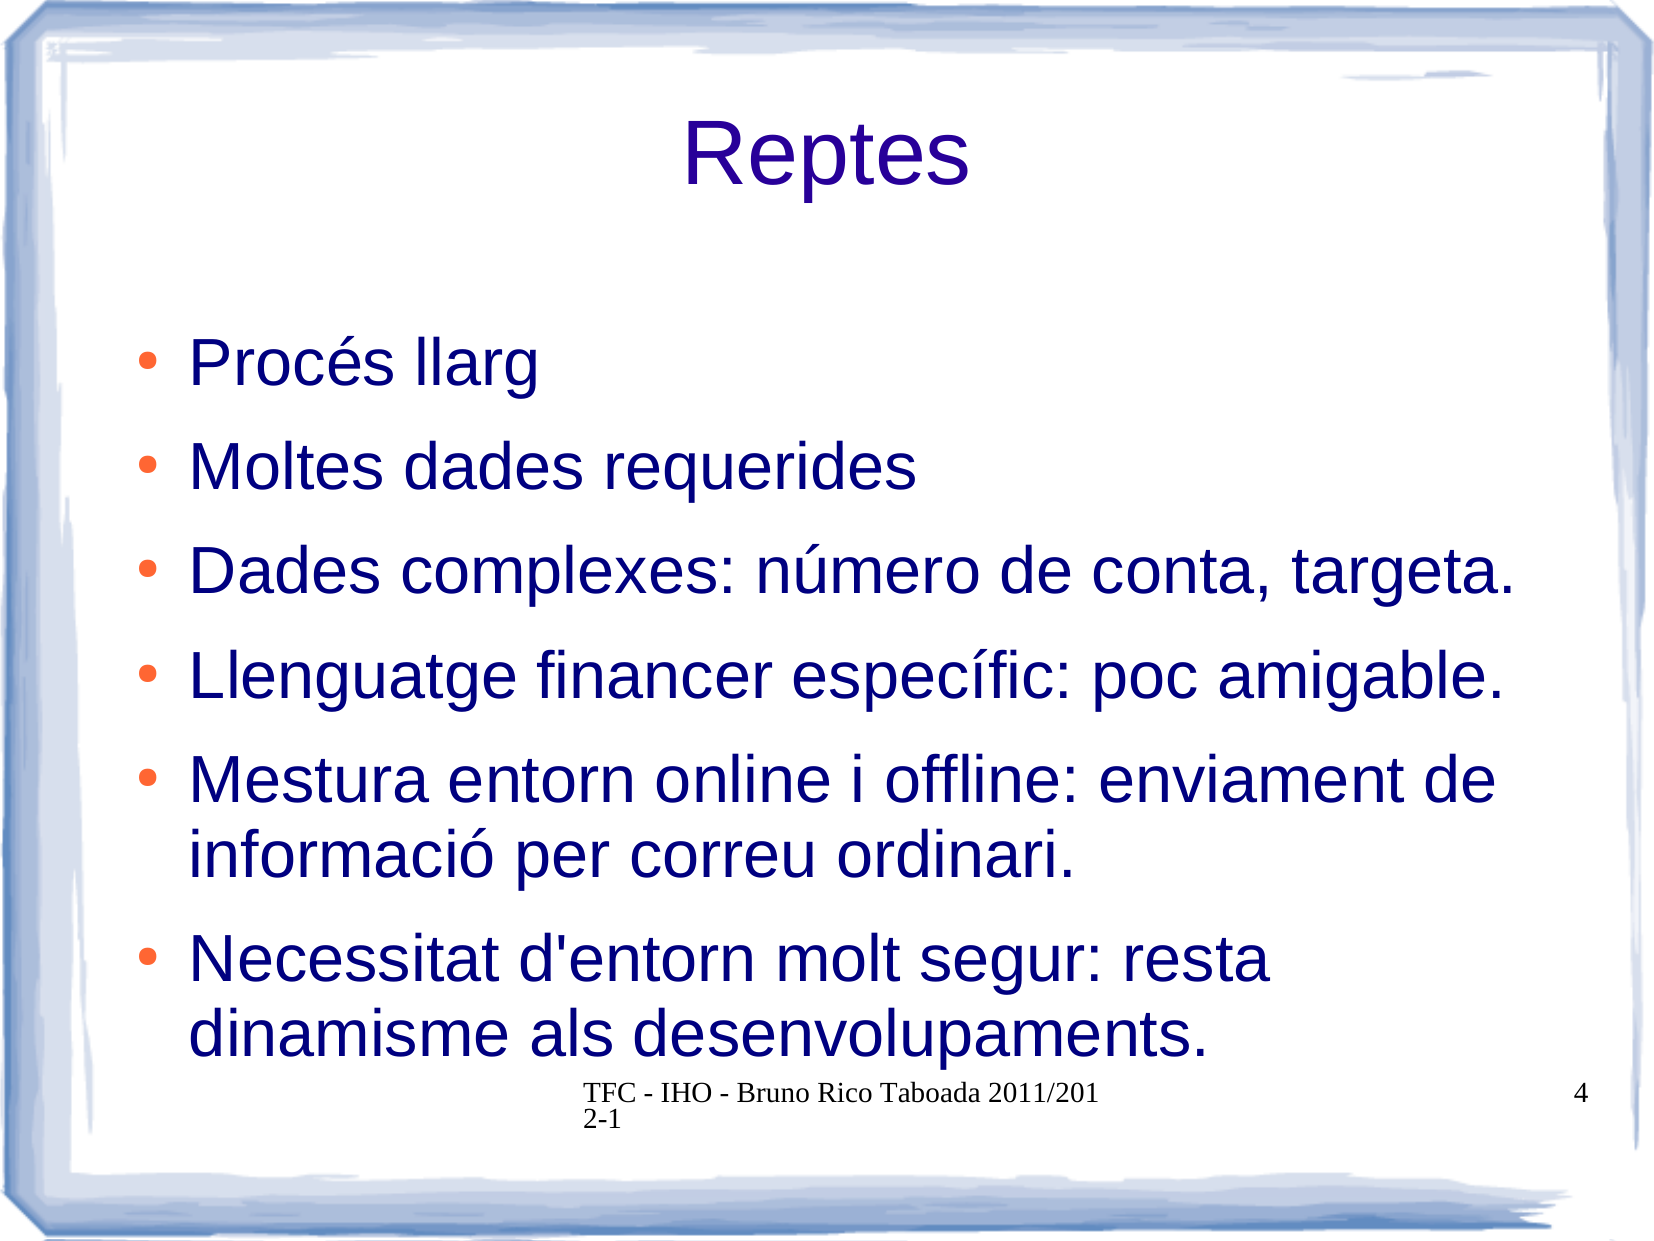

# Reptes
Procés llarg
Moltes dades requerides
Dades complexes: número de conta, targeta.
Llenguatge financer específic: poc amigable.
Mestura entorn online i offline: enviament de informació per correu ordinari.
Necessitat d'entorn molt segur: resta dinamisme als desenvolupaments.
TFC - IHO - Bruno Rico Taboada 2011/2012-1
4